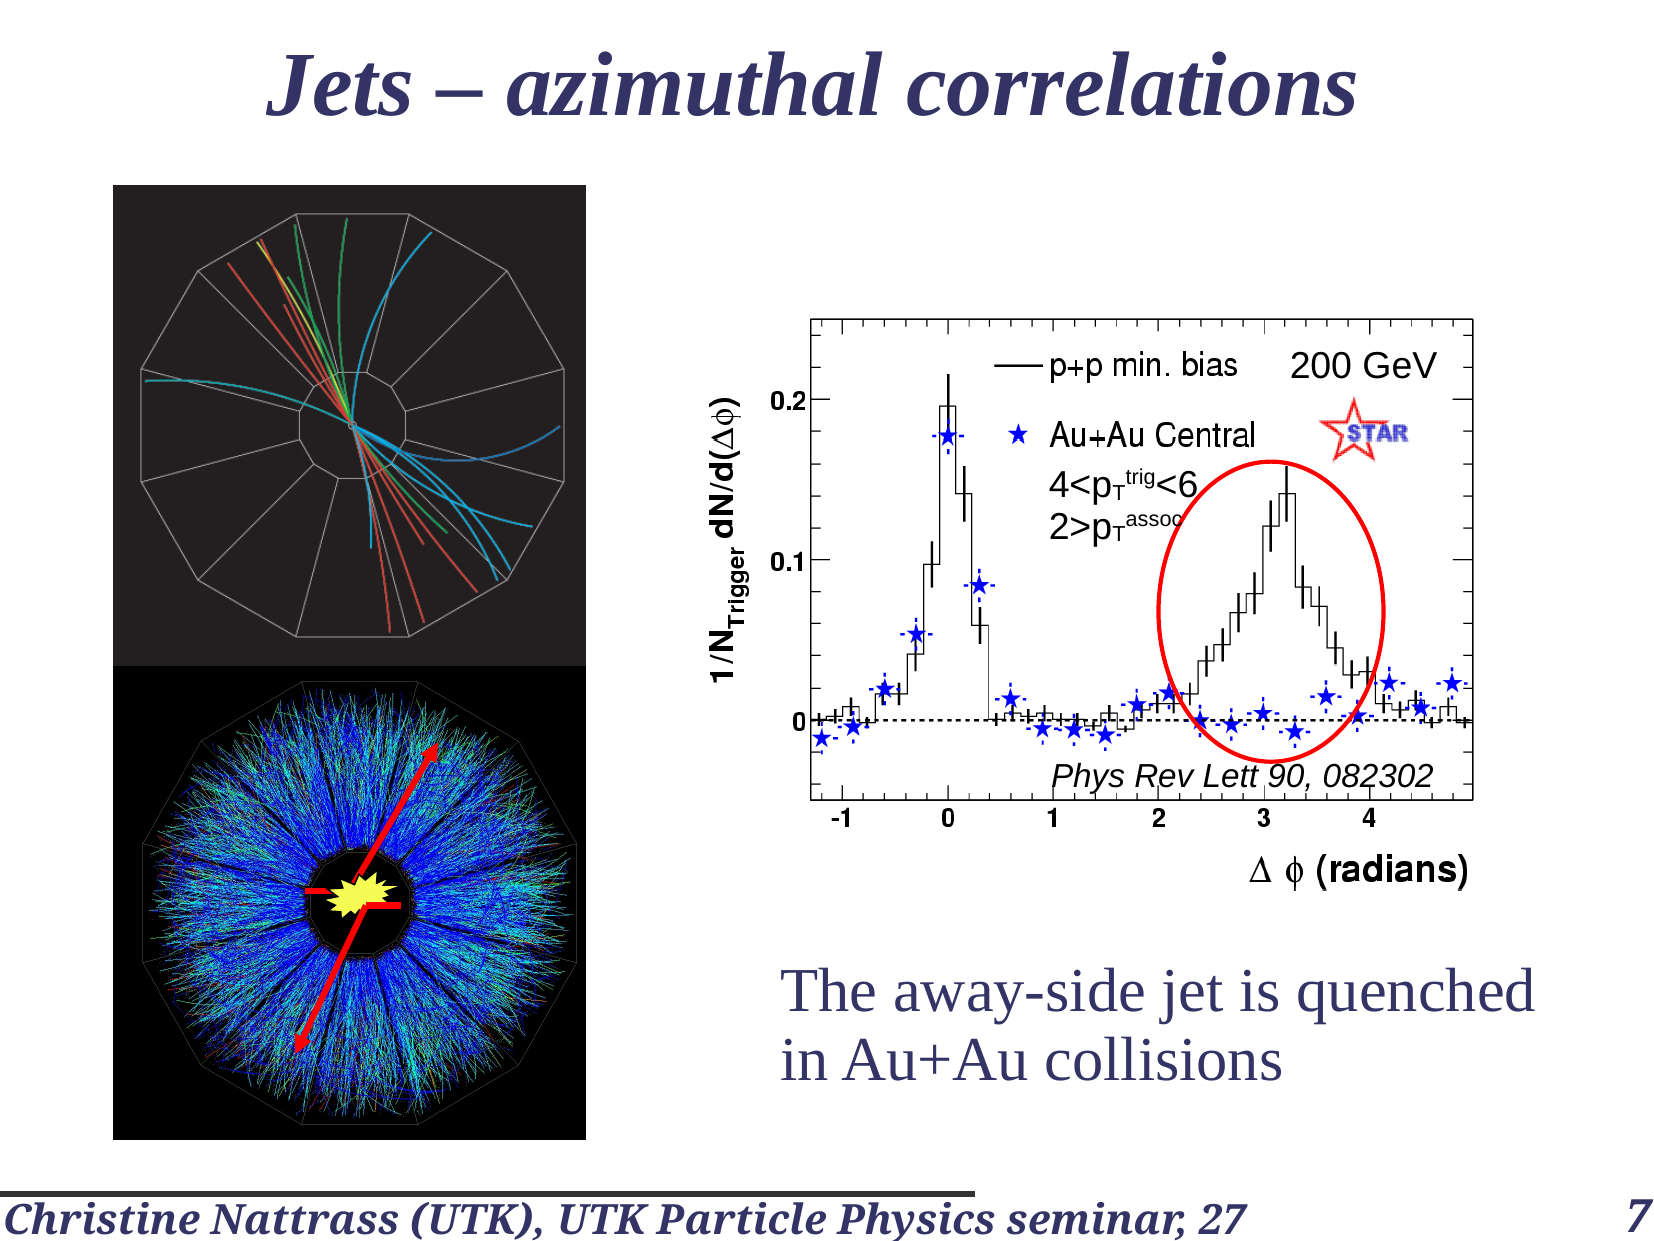

# Jets – azimuthal correlations
4<pTtrig<6
2>pTassoc
p+p  dijet
200 GeV
Phys Rev Lett 90, 082302
The away-side jet is quenched in Au+Au collisions